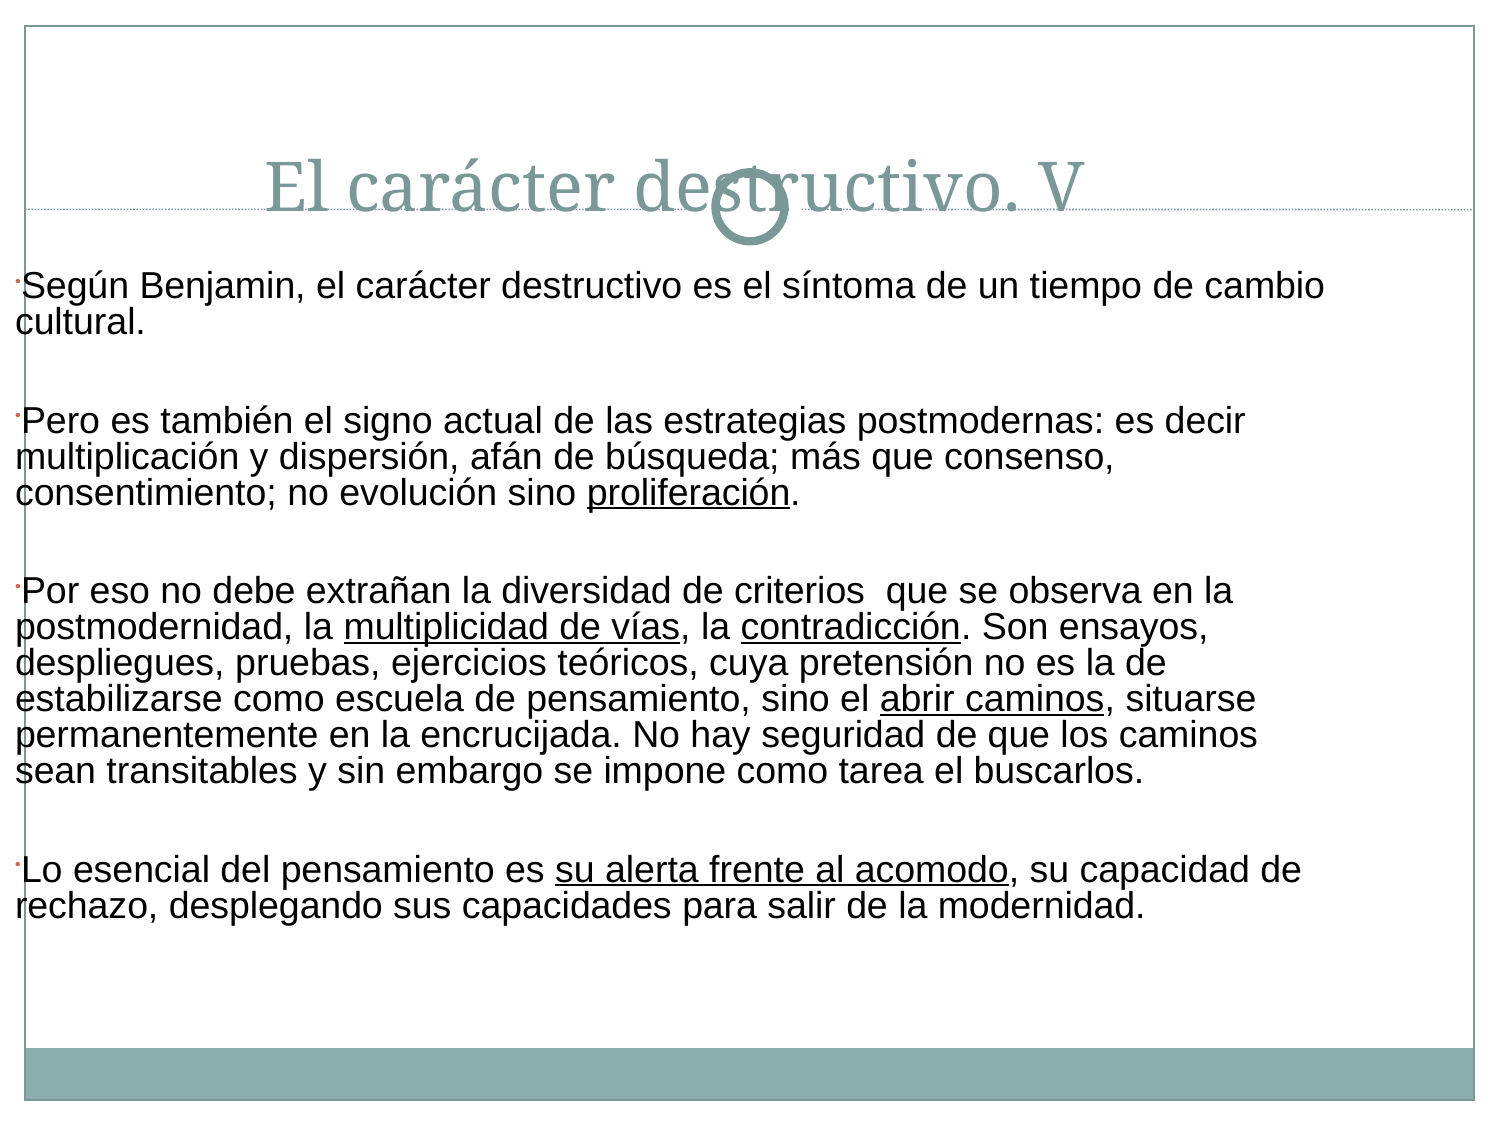

# El carácter destructivo. V
Según Benjamin, el carácter destructivo es el síntoma de un tiempo de cambio cultural.
Pero es también el signo actual de las estrategias postmodernas: es decir multiplicación y dispersión, afán de búsqueda; más que consenso, consentimiento; no evolución sino proliferación.
Por eso no debe extrañan la diversidad de criterios que se observa en la postmodernidad, la multiplicidad de vías, la contradicción. Son ensayos, despliegues, pruebas, ejercicios teóricos, cuya pretensión no es la de estabilizarse como escuela de pensamiento, sino el abrir caminos, situarse permanentemente en la encrucijada. No hay seguridad de que los caminos sean transitables y sin embargo se impone como tarea el buscarlos.
Lo esencial del pensamiento es su alerta frente al acomodo, su capacidad de rechazo, desplegando sus capacidades para salir de la modernidad.